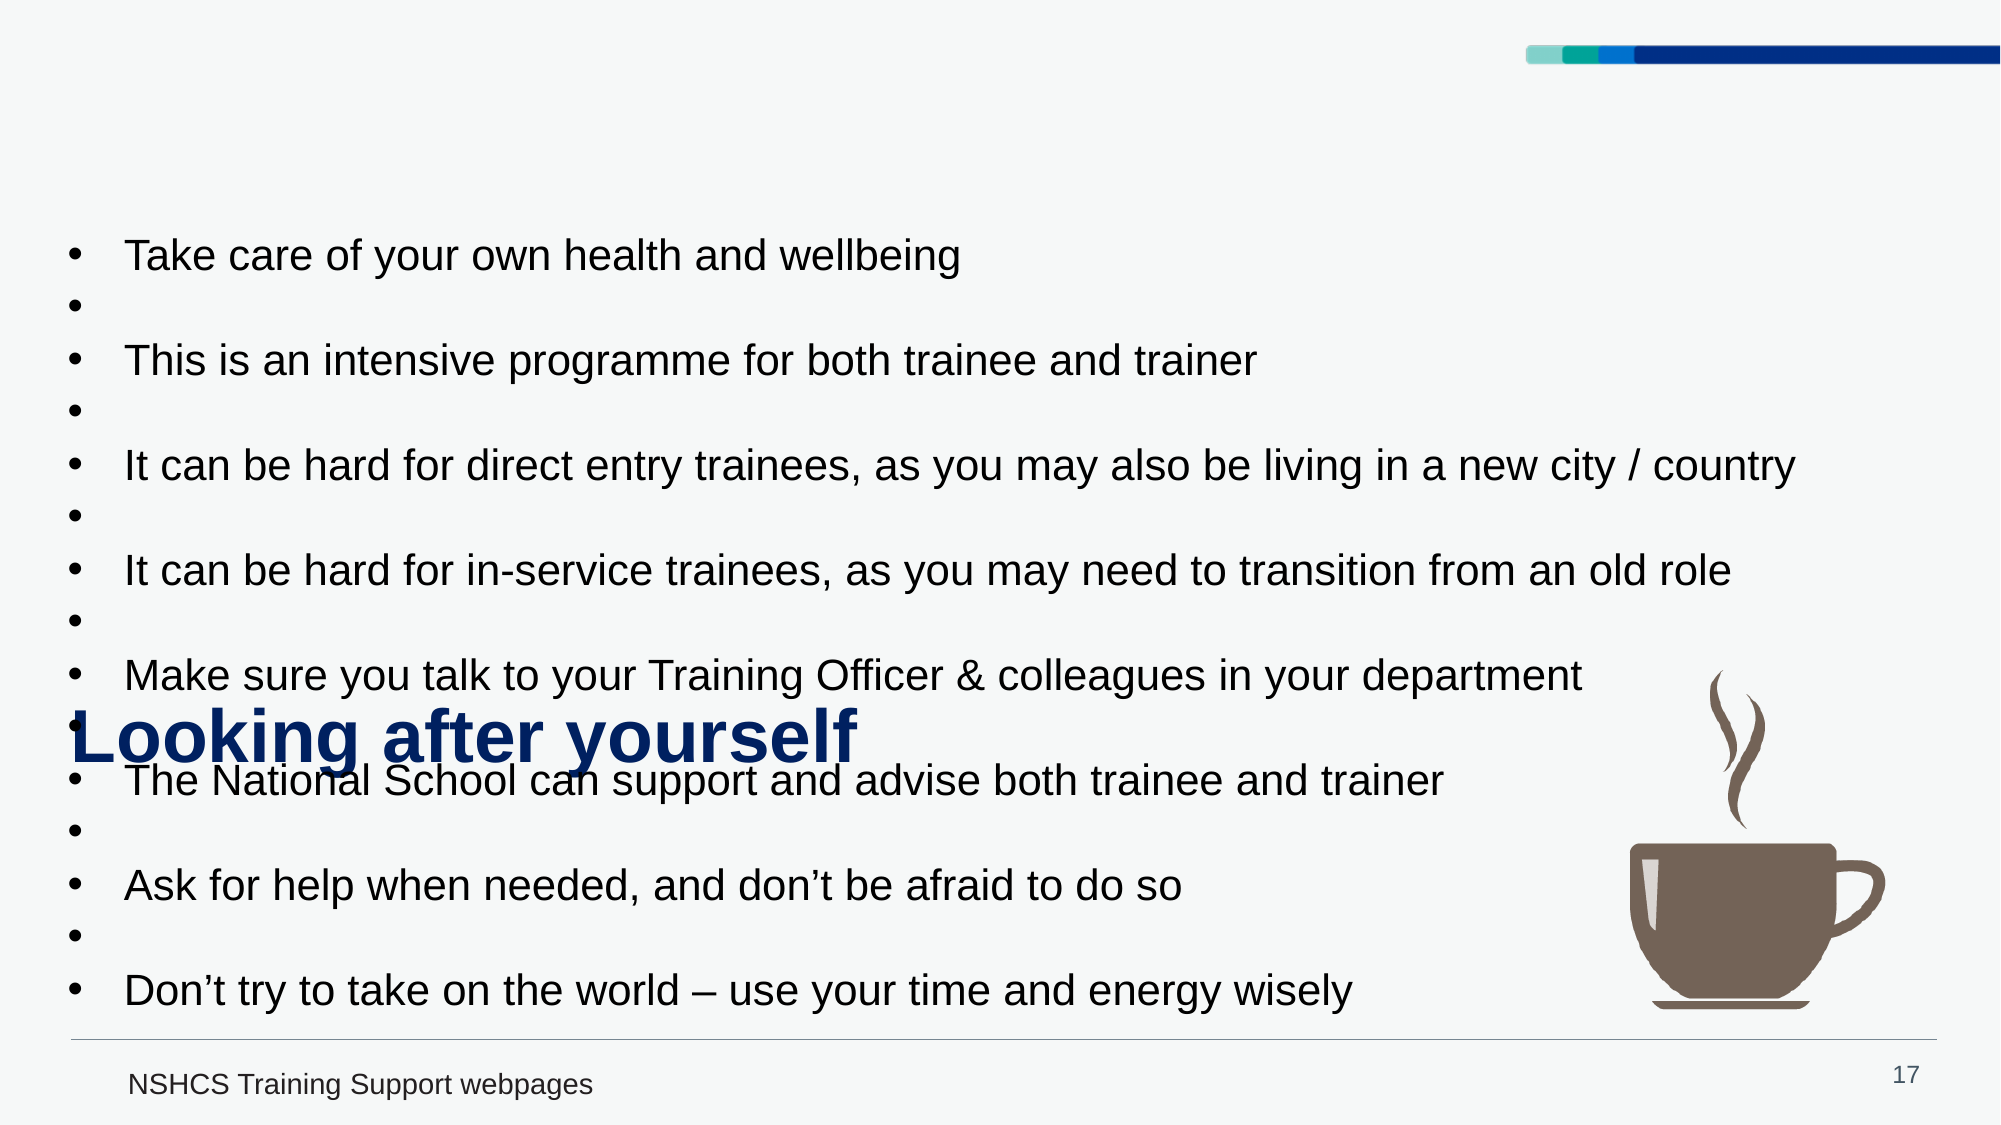

Take care of your own health and wellbeing​​
This is an intensive programme for both trainee and trainer​​
It can be hard for direct entry trainees, as you may also be living in a new city / country​
It can be hard for in-service trainees, as you may need to transition from an old role​
Make sure you talk to your Training Officer & colleagues in your department​
The National School can support and advise both trainee and trainer​ ​
Ask for help when needed, and don’t be afraid to do so​​
Don’t try to take on the world – use your time and energy wisely​
# Looking after yourself
NSHCS Training Support webpages